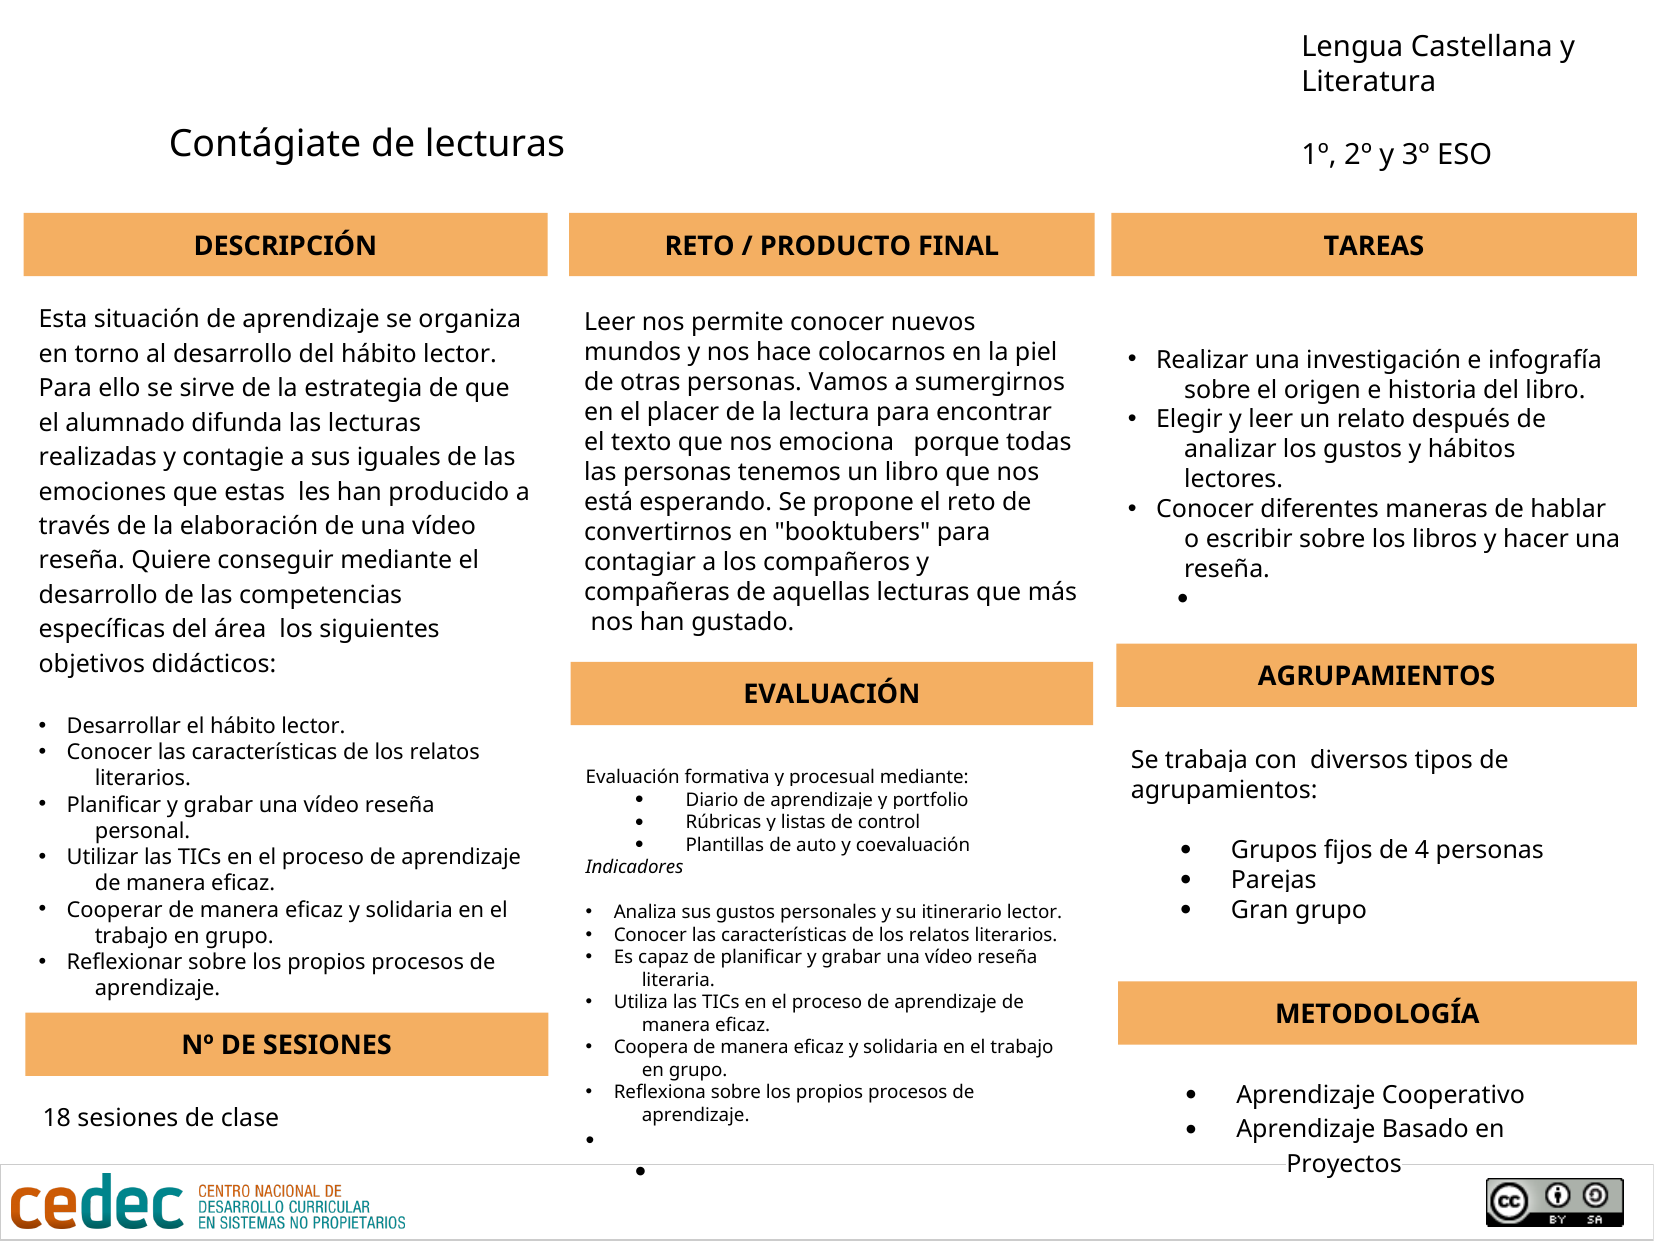

PROPUESTA DIDÁCTICA
Lengua Castellana y Literatura
Materia:
Contágiate de lecturas
Curso:
REA:
1º, 2º y 3º ESO
DESCRIPCIÓN
RETO / PRODUCTO FINAL
TAREAS
Esta situación de aprendizaje se organiza en torno al desarrollo del hábito lector. Para ello se sirve de la estrategia de que el alumnado difunda las lecturas realizadas y contagie a sus iguales de las emociones que estas les han producido a través de la elaboración de una vídeo reseña. Quiere conseguir mediante el desarrollo de las competencias específicas del área los siguientes objetivos didácticos:
Desarrollar el hábito lector.
Conocer las características de los relatos literarios.
Planificar y grabar una vídeo reseña personal.
Utilizar las TICs en el proceso de aprendizaje de manera eficaz.
Cooperar de manera eficaz y solidaria en el trabajo en grupo.
Reflexionar sobre los propios procesos de aprendizaje.
Leer nos permite conocer nuevos mundos y nos hace colocarnos en la piel de otras personas. Vamos a sumergirnos en el placer de la lectura para encontrar el texto que nos emociona porque todas las personas tenemos un libro que nos está esperando. Se propone el reto de convertirnos en "booktubers" para contagiar a los compañeros y compañeras de aquellas lecturas que más nos han gustado.
Realizar una investigación e infografía sobre el origen e historia del libro.
Elegir y leer un relato después de analizar los gustos y hábitos lectores.
Conocer diferentes maneras de hablar o escribir sobre los libros y hacer una reseña.
AGRUPAMIENTOS
EVALUACIÓN
Se trabaja con diversos tipos de agrupamientos:
Grupos fijos de 4 personas
Parejas
Gran grupo
Evaluación formativa y procesual mediante:
Diario de aprendizaje y portfolio
Rúbricas y listas de control
Plantillas de auto y coevaluación
Indicadores
Analiza sus gustos personales y su itinerario lector.
Conocer las características de los relatos literarios.
Es capaz de planificar y grabar una vídeo reseña literaria.
Utiliza las TICs en el proceso de aprendizaje de manera eficaz.
Coopera de manera eficaz y solidaria en el trabajo en grupo.
Reflexiona sobre los propios procesos de aprendizaje.
METODOLOGÍA
Nº DE SESIONES
Aprendizaje Cooperativo
Aprendizaje Basado en Proyectos
18 sesiones de clase